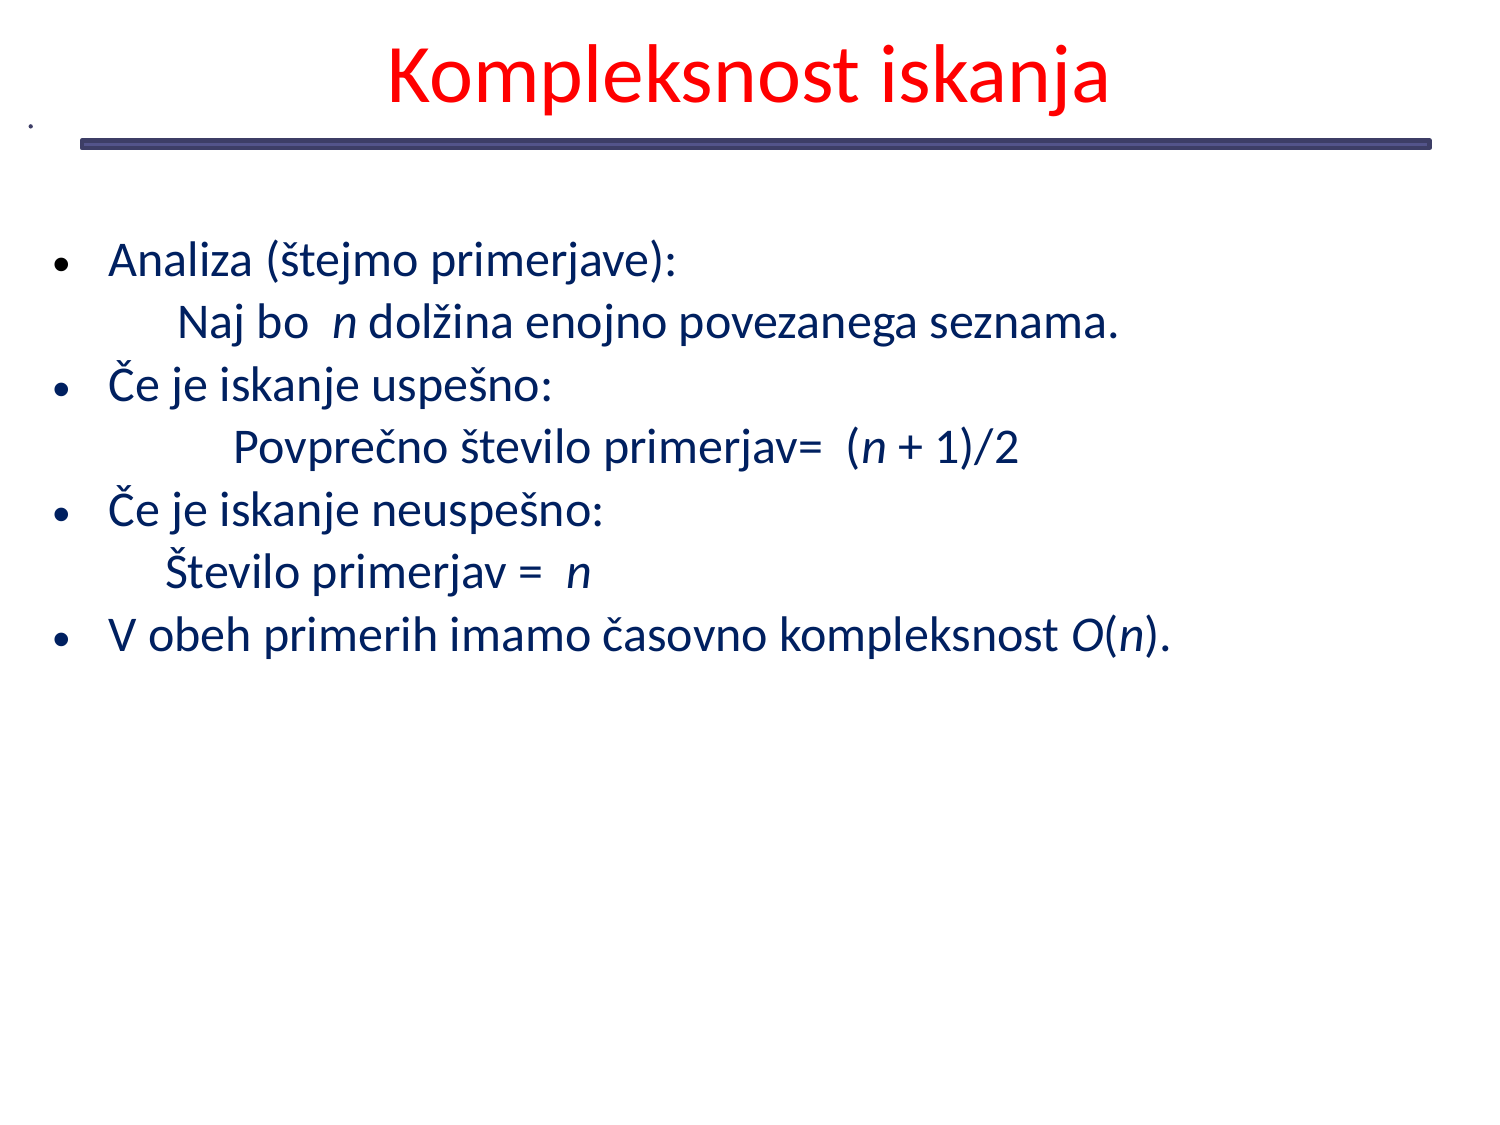

# Kompleksnost iskanja
Analiza (štejmo primerjave):
	Naj bo n dolžina enojno povezanega seznama.
Če je iskanje uspešno:
	 Povprečno število primerjav= (n + 1)/2
Če je iskanje neuspešno:
 Število primerjav = n
V obeh primerih imamo časovno kompleksnost O(n).